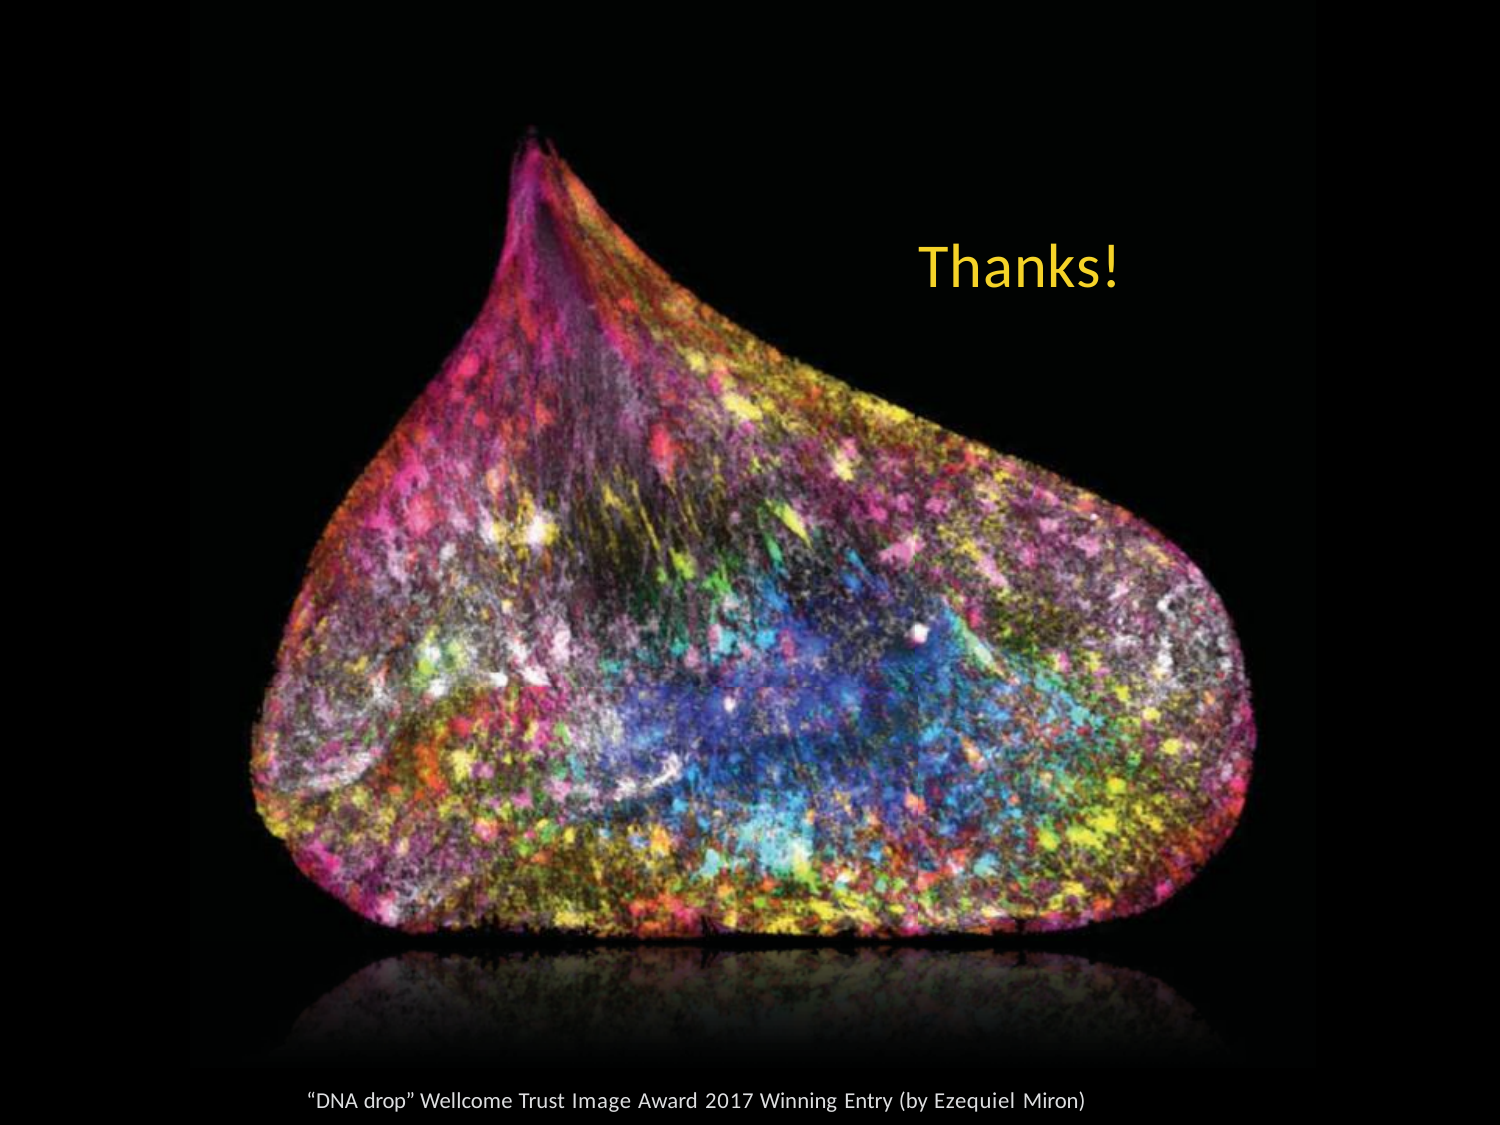

# Thanks!
“DNA drop” Wellcome Trust Image Award 2017 Winning Entry (by Ezequiel Miron)